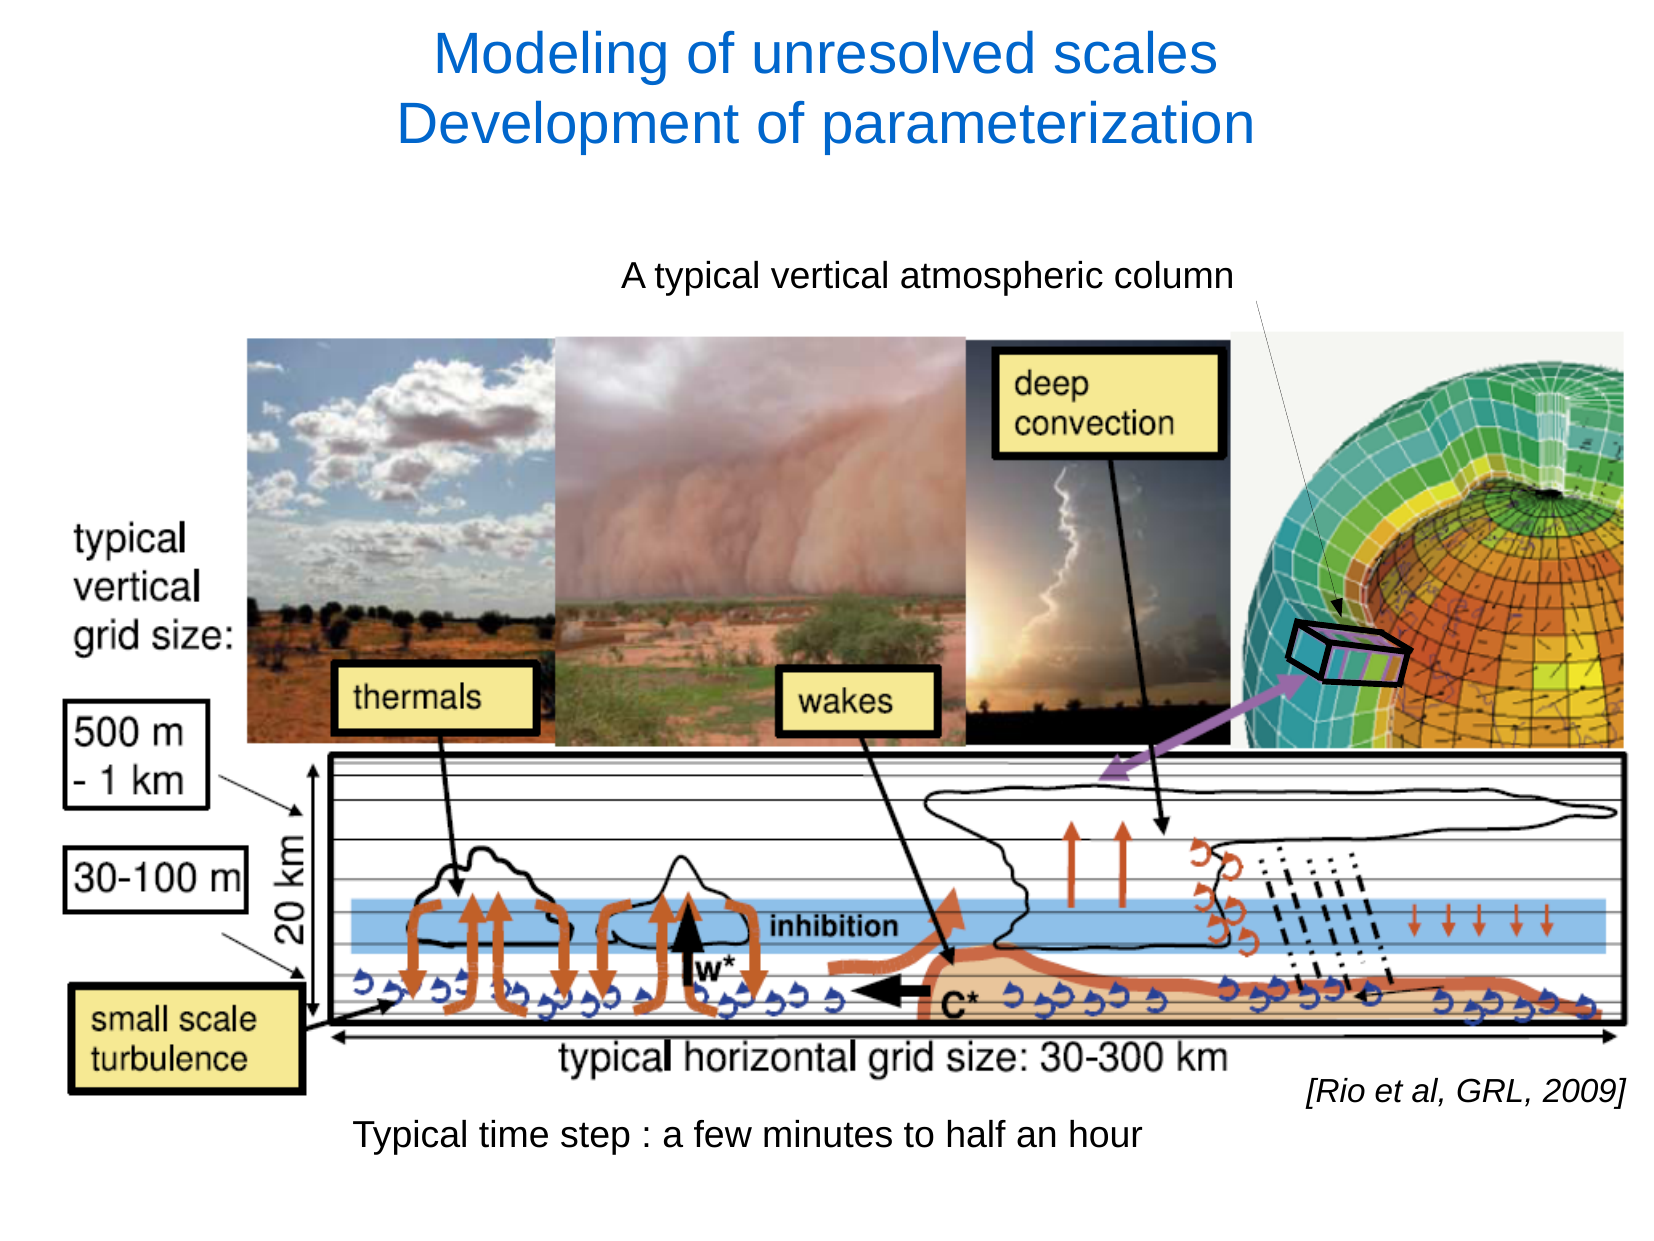

Modeling of unresolved scales
Development of parameterization
A typical vertical atmospheric column
[Rio et al, GRL, 2009]
Typical time step : a few minutes to half an hour